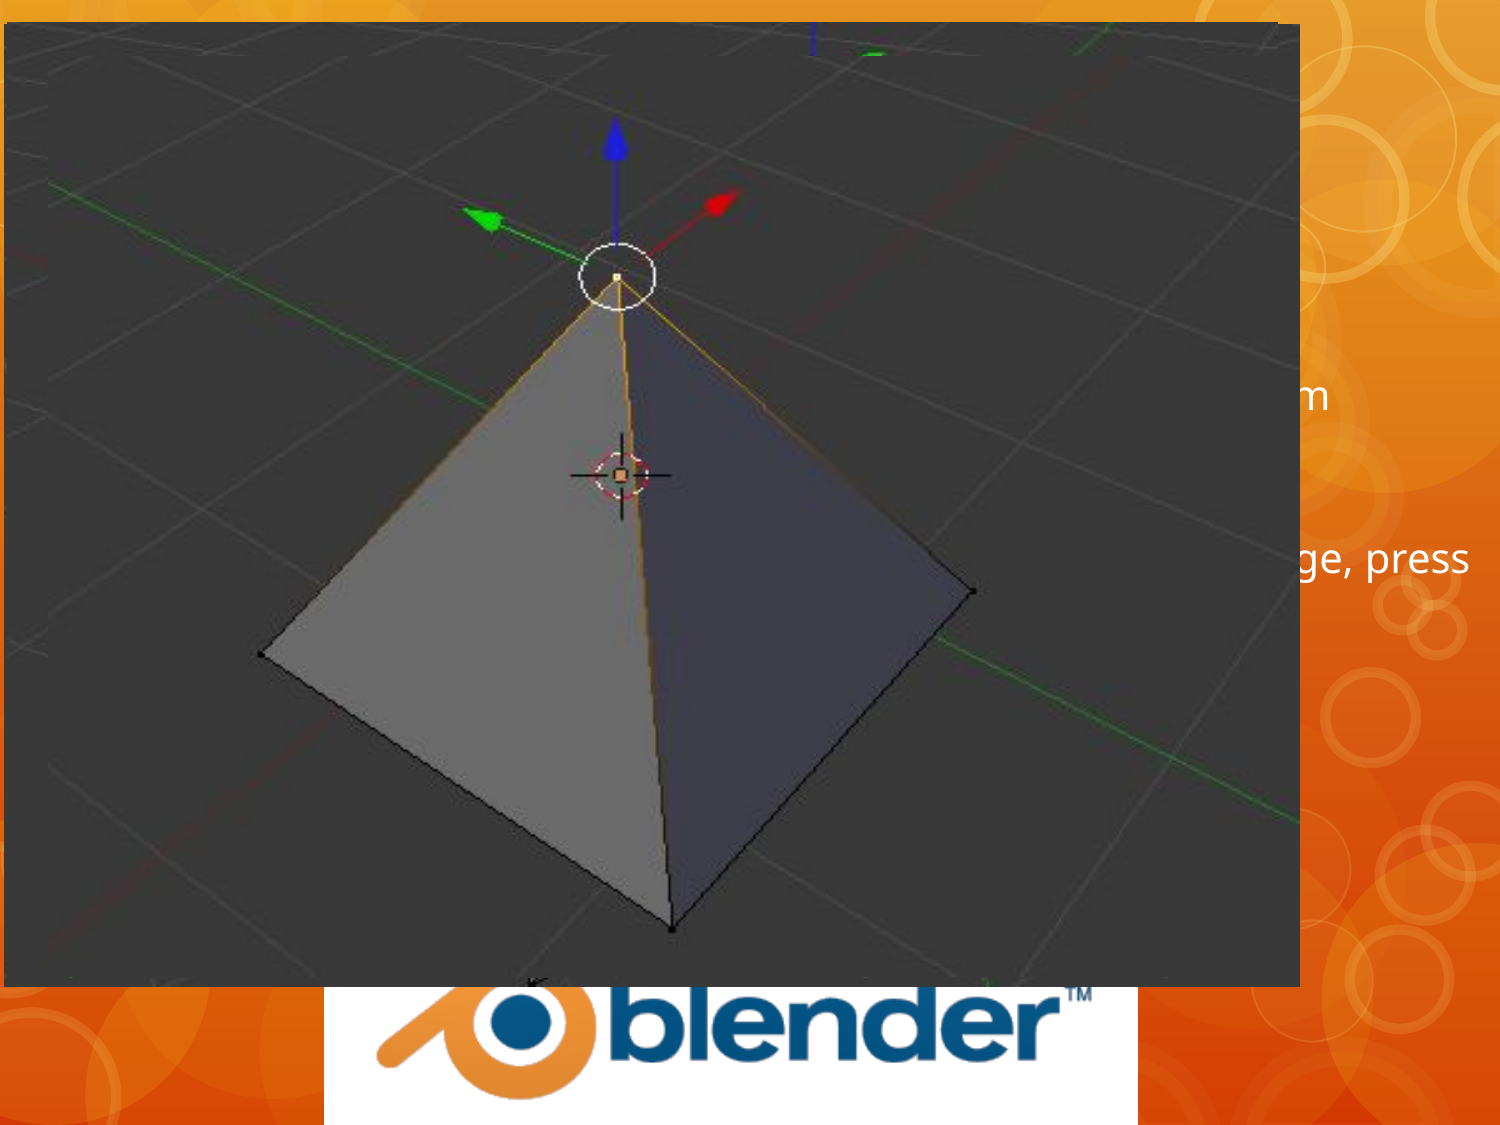

# Blender for Dummies
Merging
In edit mode you can select two or more vertexes, and merge them together.
To do this, go into edit mode, select the vertexes you want to merge, press "W", then, merge